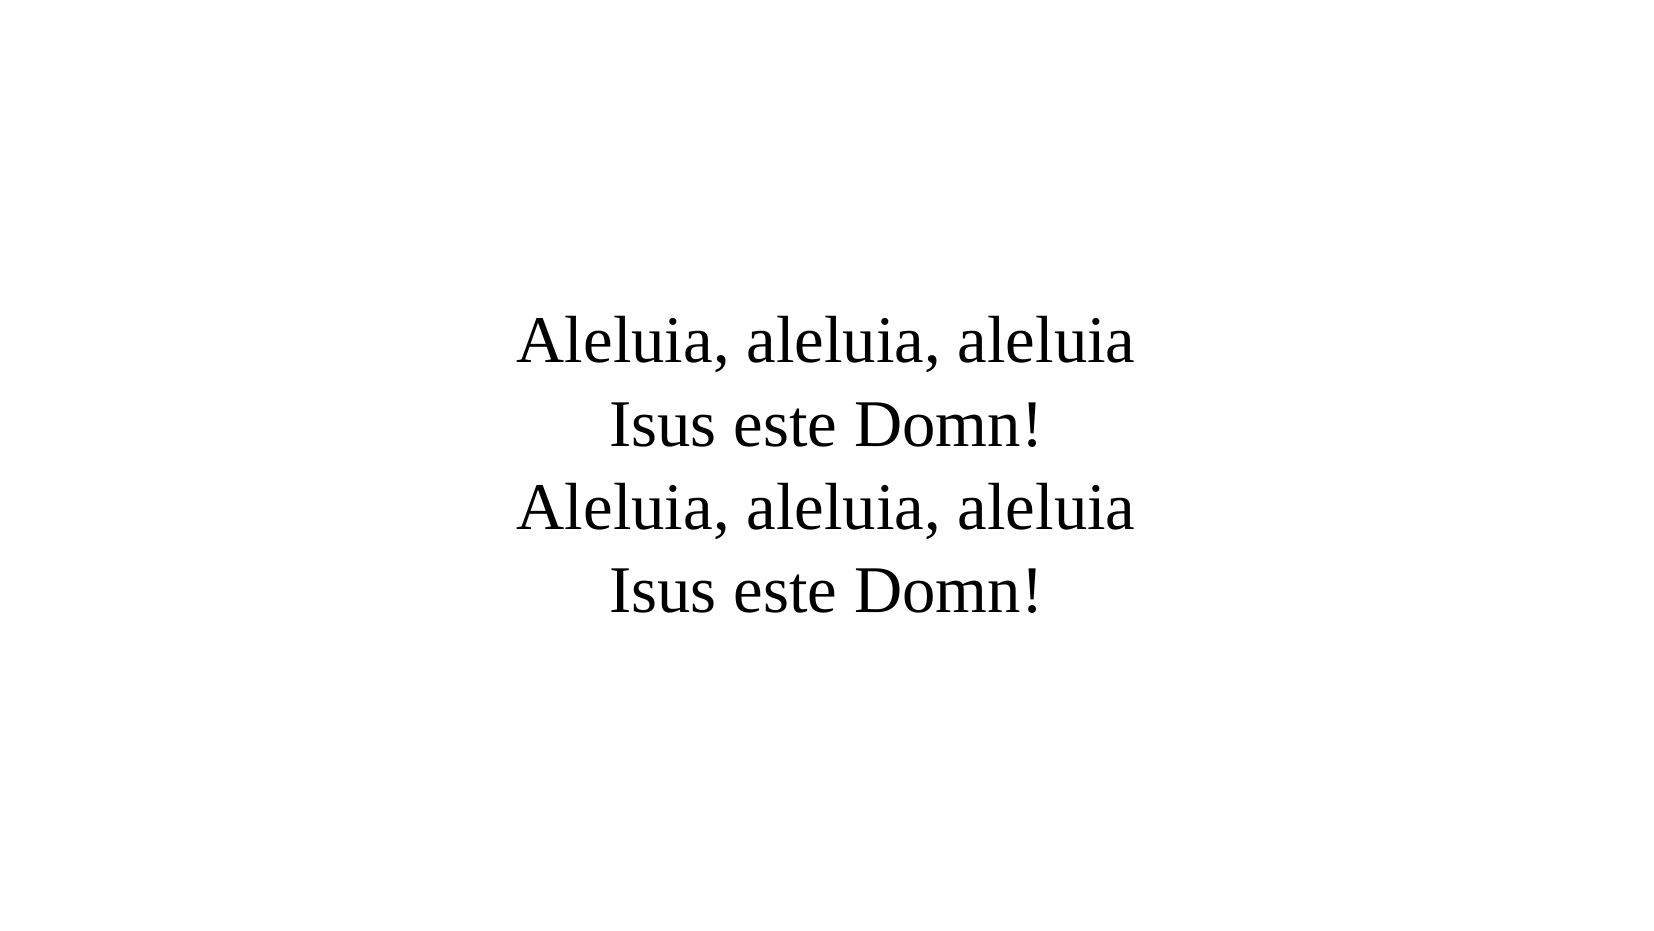

# Aleluia, aleluia, aleluia
Isus este Domn!
Aleluia, aleluia, aleluia
Isus este Domn!